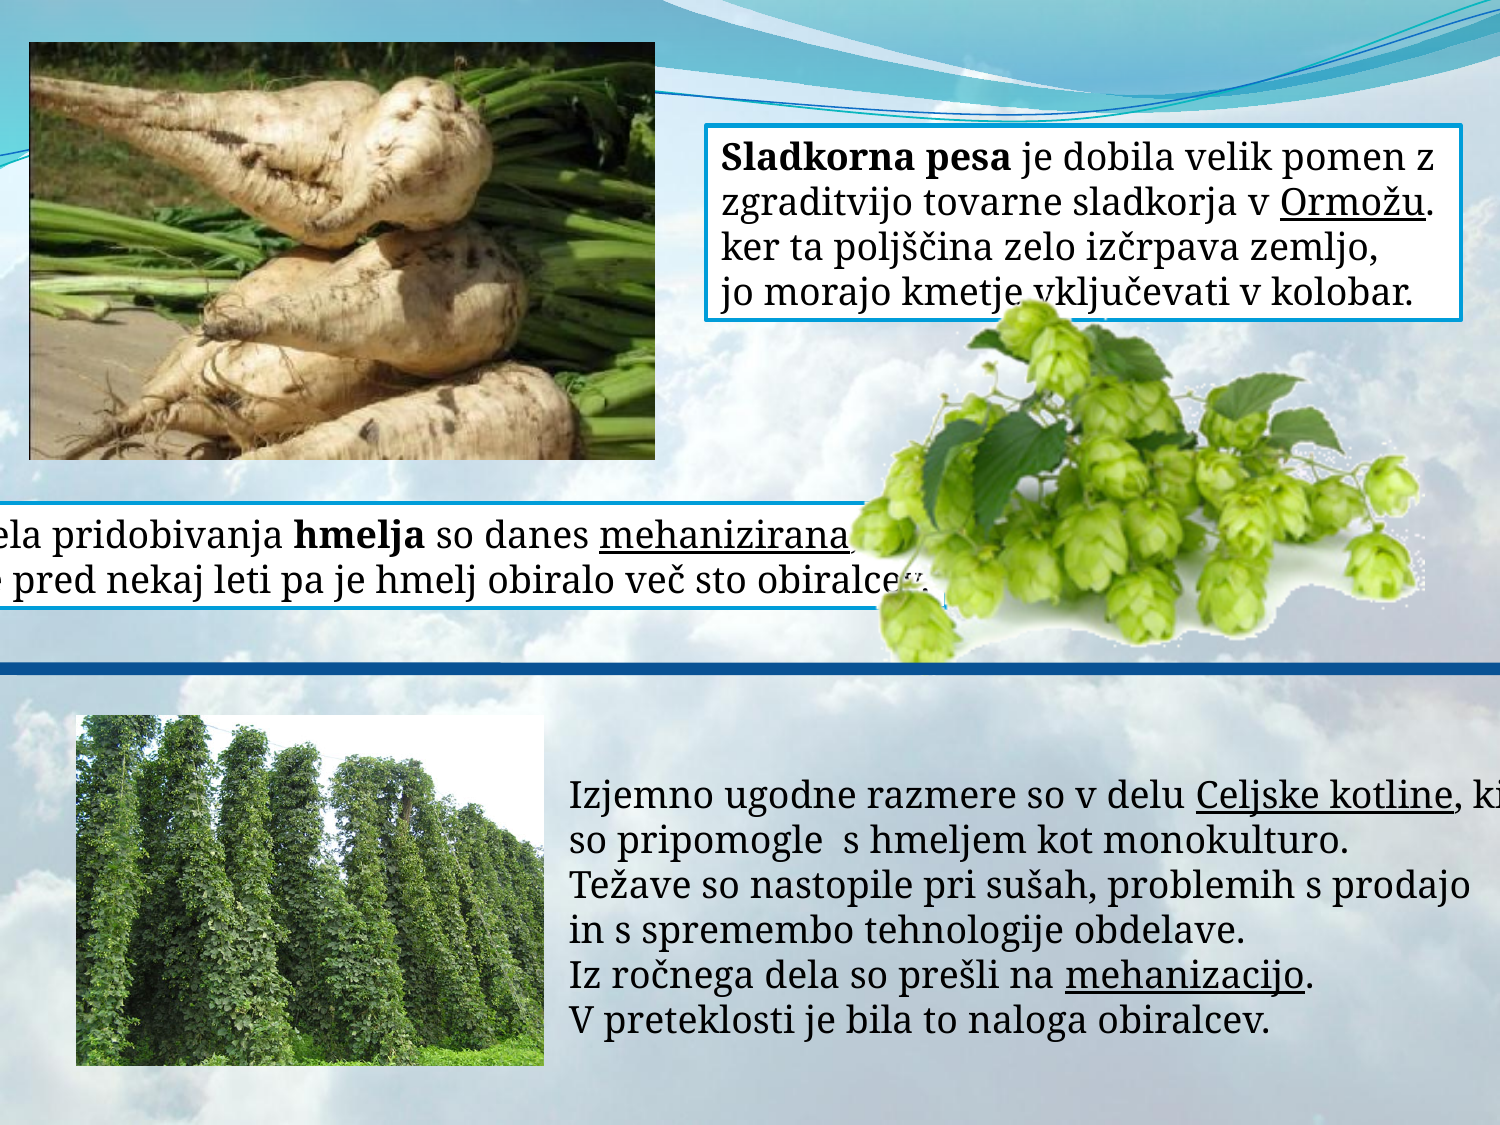

Sladkorna pesa je dobila velik pomen z
zgraditvijo tovarne sladkorja v Ormožu.
ker ta poljščina zelo izčrpava zemljo,
jo morajo kmetje vključevati v kolobar.
Dela pridobivanja hmelja so danes mehanizirana,
Še pred nekaj leti pa je hmelj obiralo več sto obiralcev.
Izjemno ugodne razmere so v delu Celjske kotline, ki
so pripomogle s hmeljem kot monokulturo.
Težave so nastopile pri sušah, problemih s prodajo
in s spremembo tehnologije obdelave.
Iz ročnega dela so prešli na mehanizacijo.
V preteklosti je bila to naloga obiralcev.